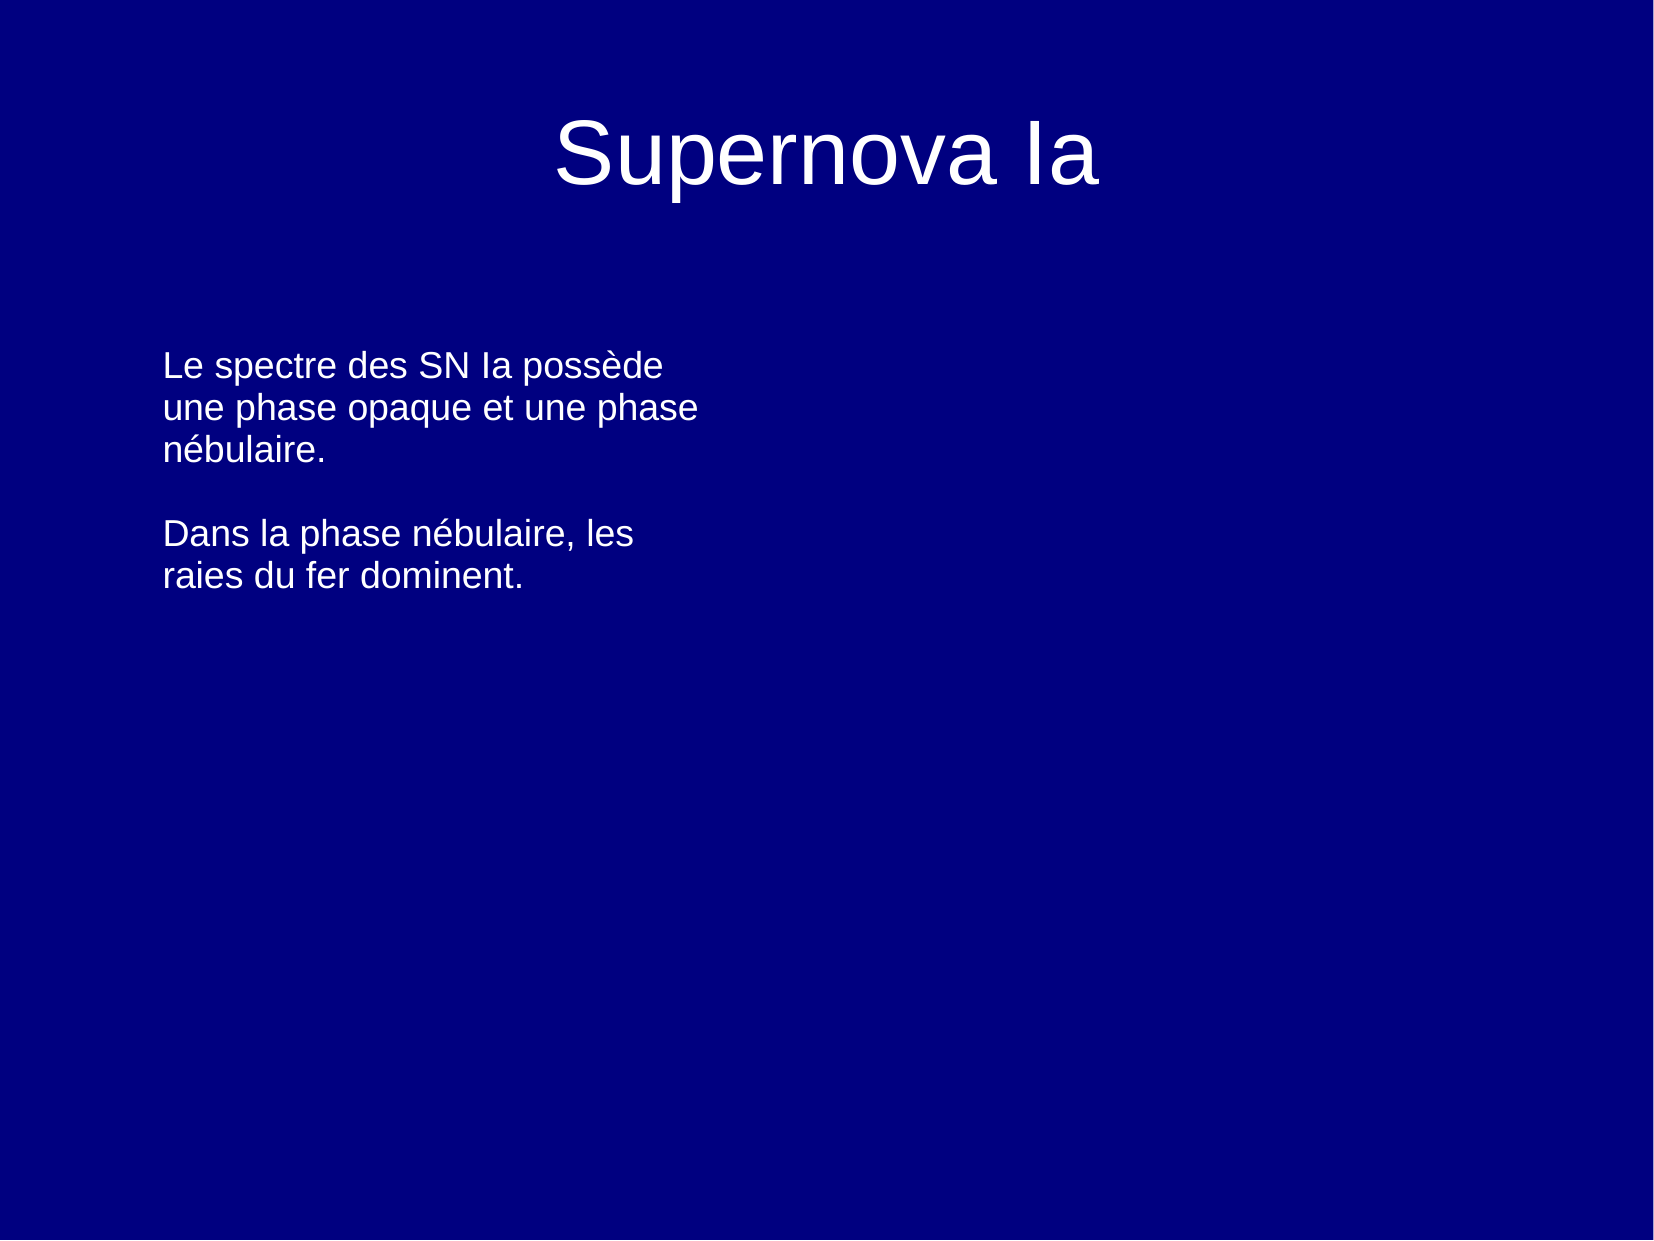

# Supernova Ia
Le spectre des SN Ia possède une phase opaque et une phase nébulaire.
Dans la phase nébulaire, les raies du fer dominent.